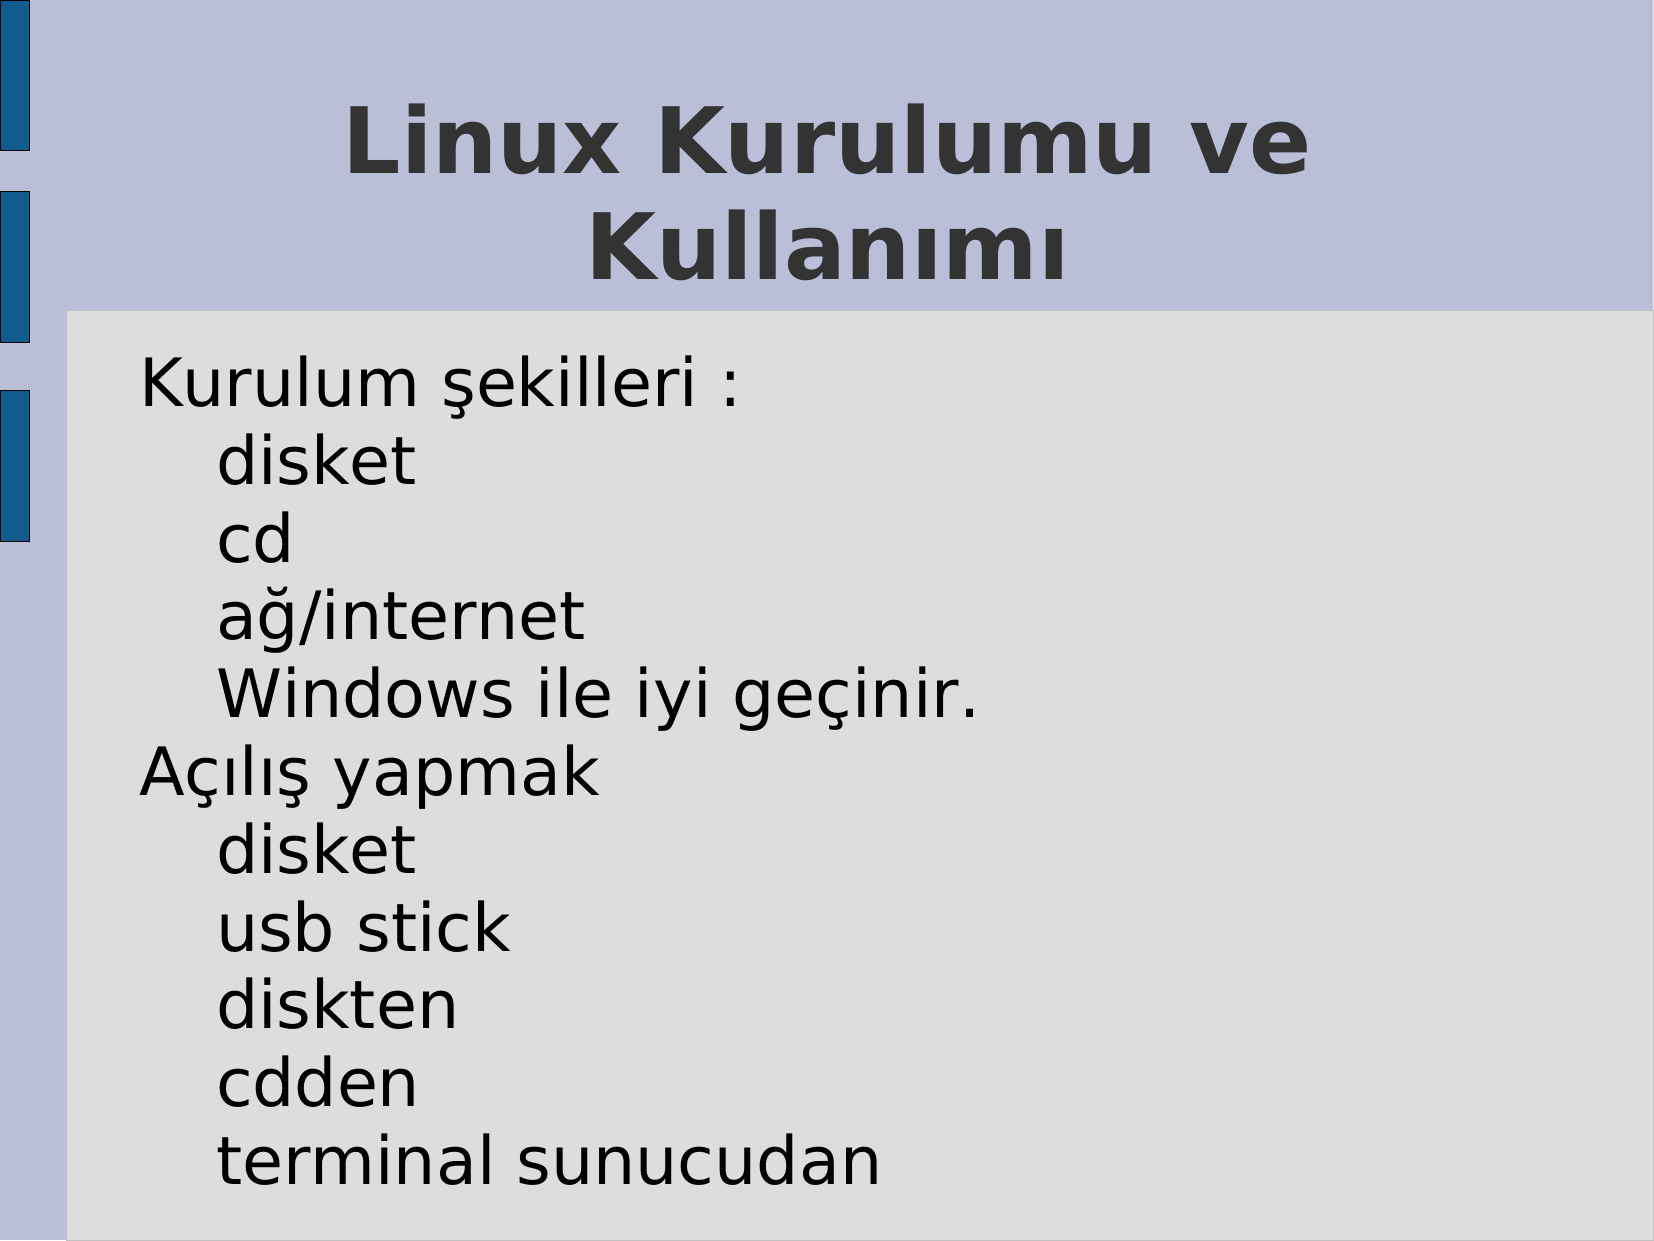

# Linux Kurulumu ve Kullanımı
Kurulum şekilleri :
disket
cd
ağ/internet
Windows ile iyi geçinir.
Açılış yapmak
disket
usb stick
diskten
cdden
terminal sunucudan